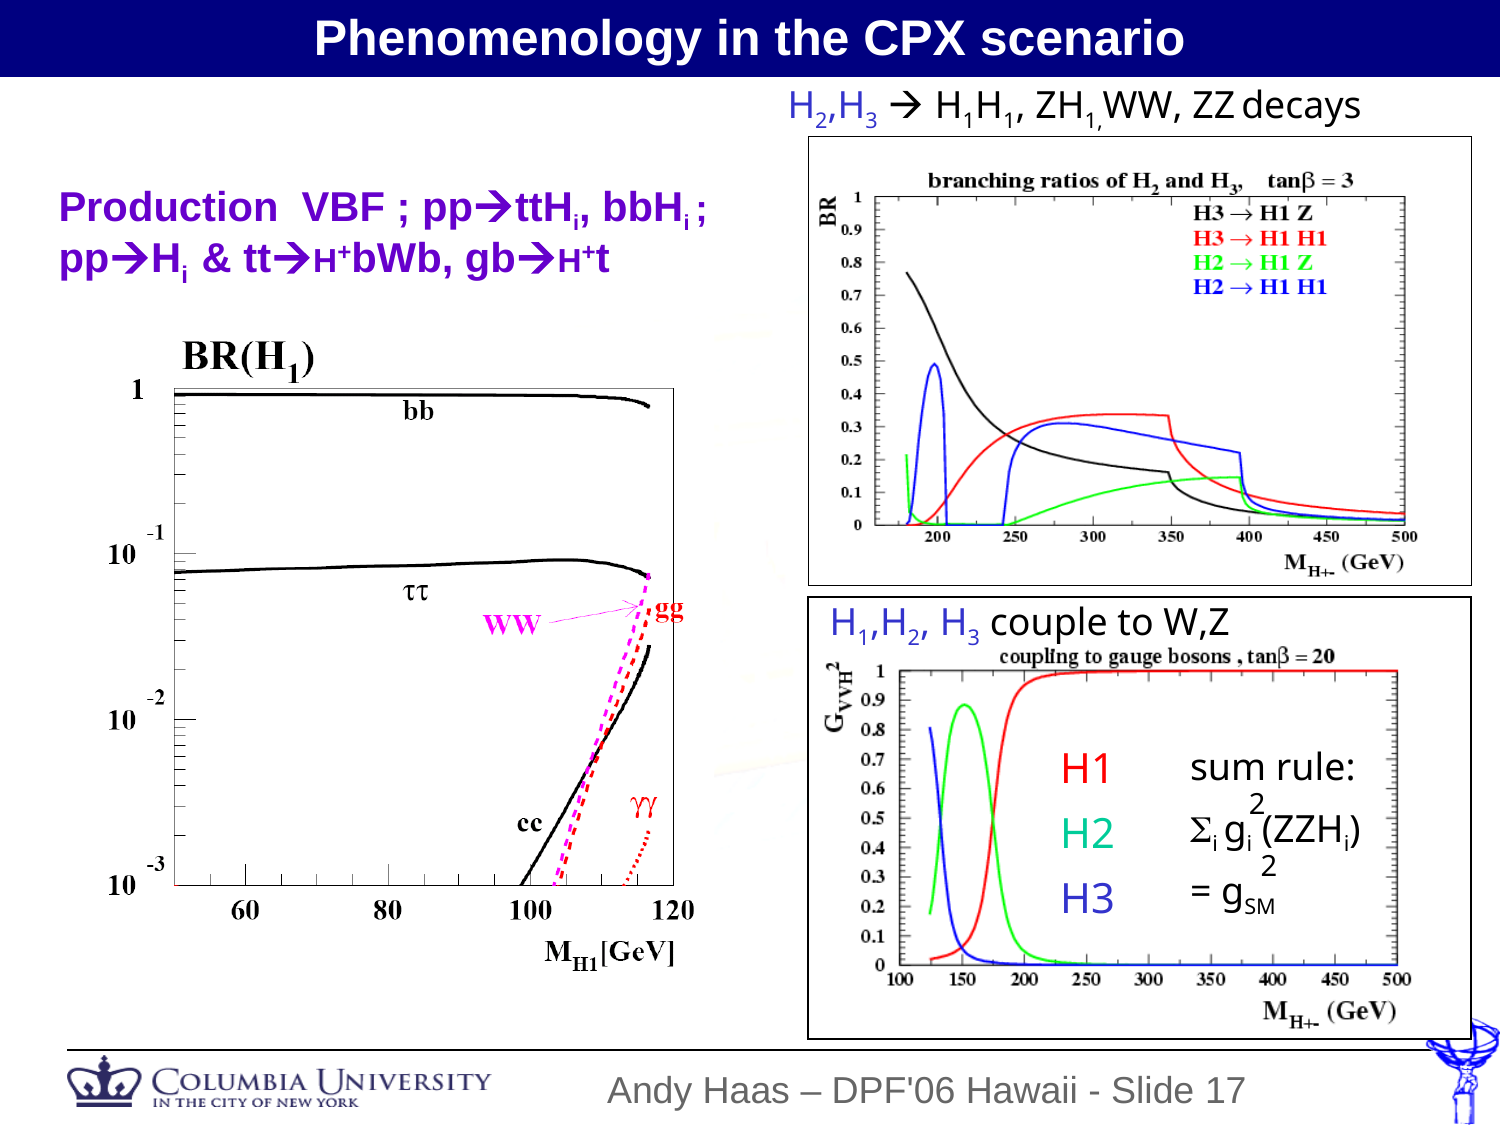

# Phenomenology in the CPX scenario
 H2,H3  H1H1, ZH1,WW, ZZ decays
Production VBF ; ppttHi, bbHi ; ppHi & ttH+bWb, gbH+t
H1,H2, H3 couple to W,Z
H1
sum rule:
i gi (ZZHi)
= gSM
2
H2
2
H3